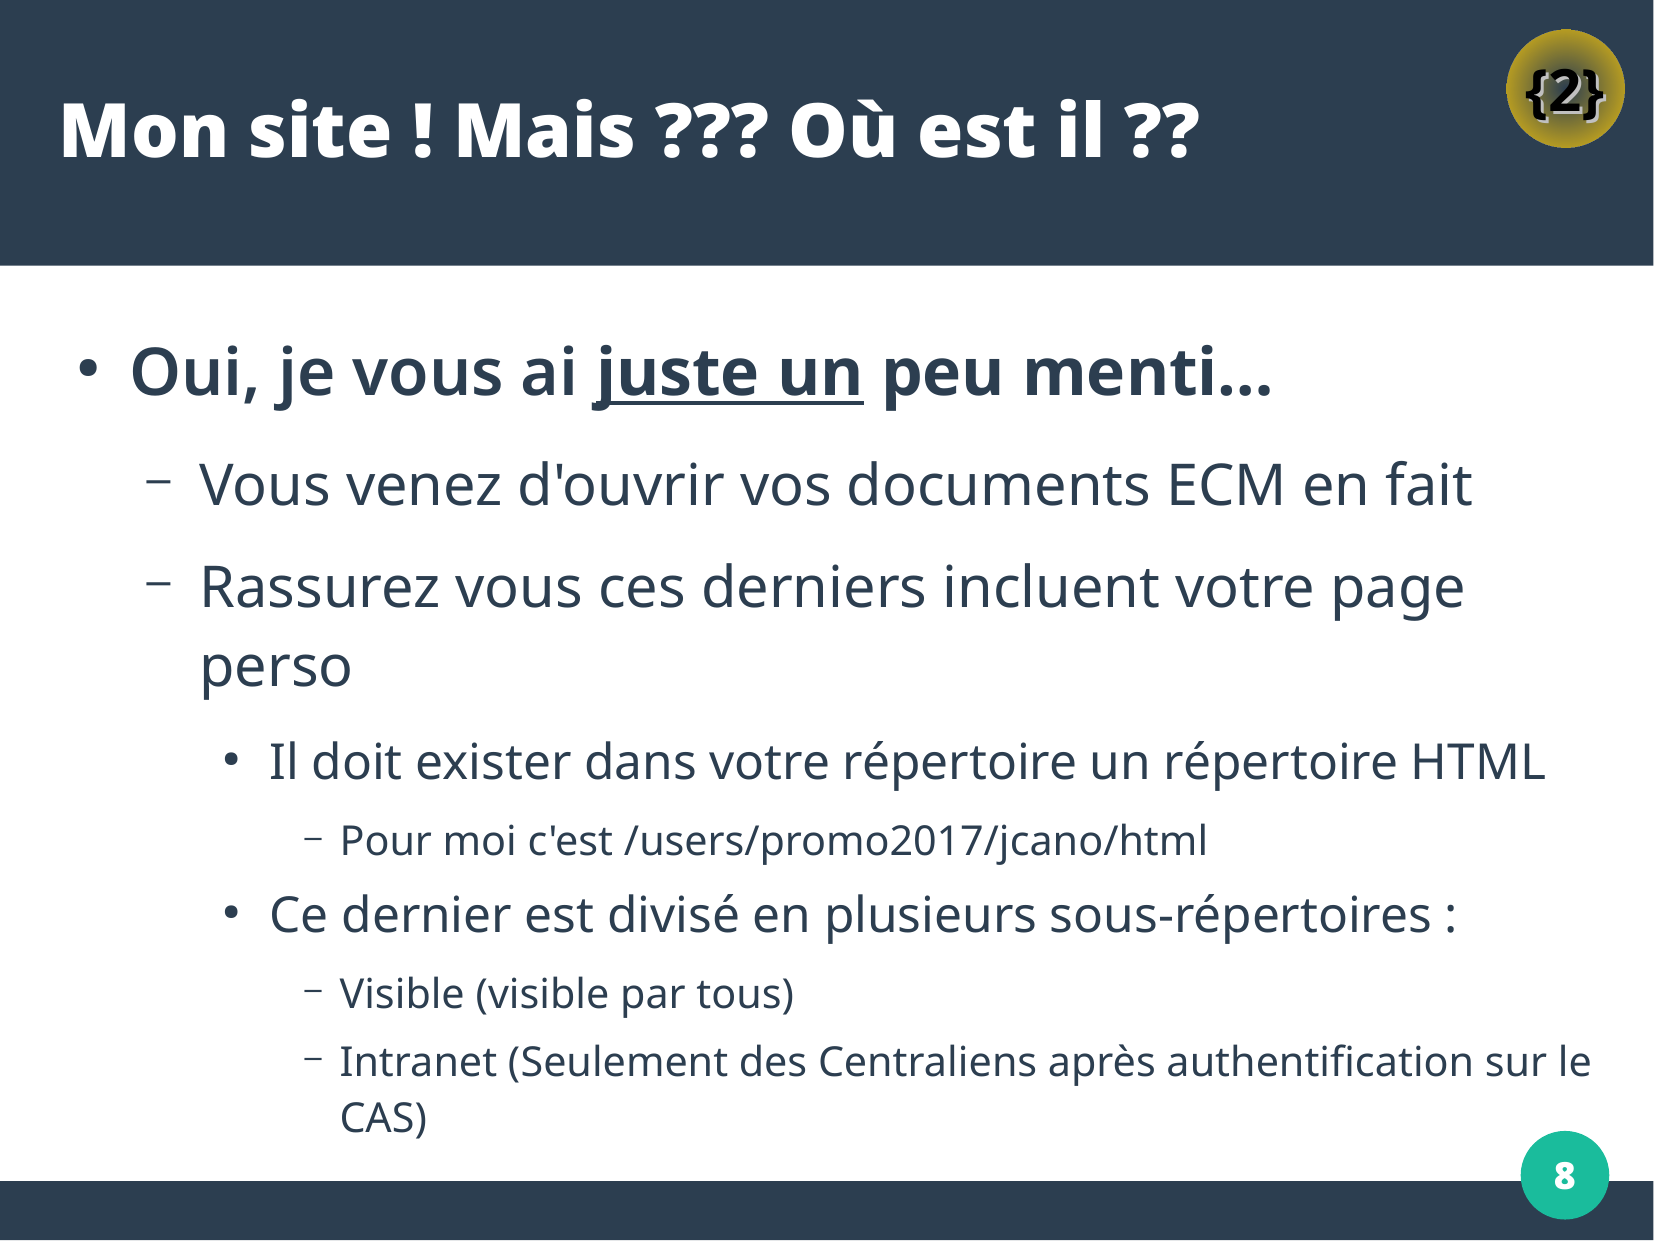

{2}
# Mon site ! Mais ??? Où est il ??
Oui, je vous ai juste un peu menti…
Vous venez d'ouvrir vos documents ECM en fait
Rassurez vous ces derniers incluent votre page perso
Il doit exister dans votre répertoire un répertoire HTML
Pour moi c'est /users/promo2017/jcano/html
Ce dernier est divisé en plusieurs sous-répertoires :
Visible (visible par tous)
Intranet (Seulement des Centraliens après authentification sur le CAS)
8